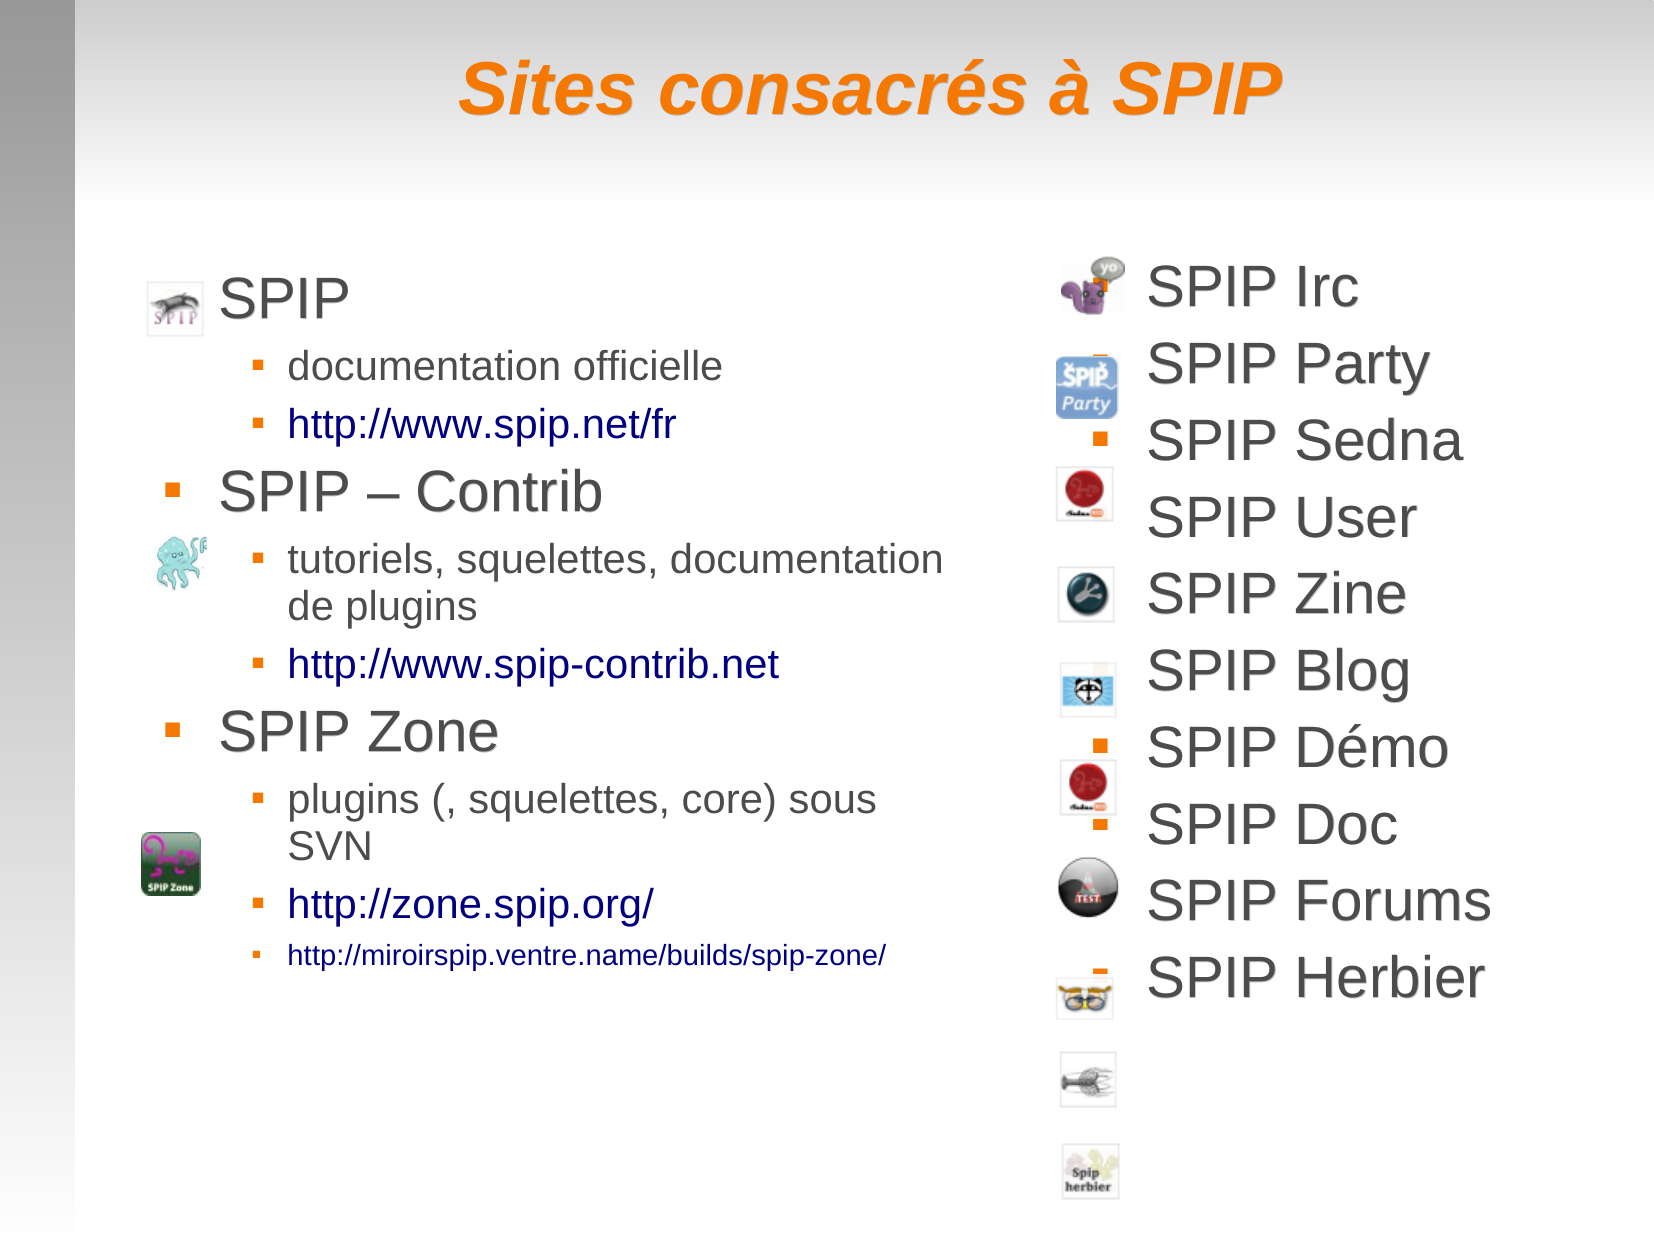

# Sites consacrés à SPIP
SPIP Irc
SPIP Party
SPIP Sedna
SPIP User
SPIP Zine
SPIP Blog
SPIP Démo
SPIP Doc
SPIP Forums
SPIP Herbier
SPIP
documentation officielle
http://www.spip.net/fr
SPIP – Contrib
tutoriels, squelettes, documentation de plugins
http://www.spip-contrib.net
SPIP Zone
plugins (, squelettes, core) sous SVN
http://zone.spip.org/
http://miroirspip.ventre.name/builds/spip-zone/